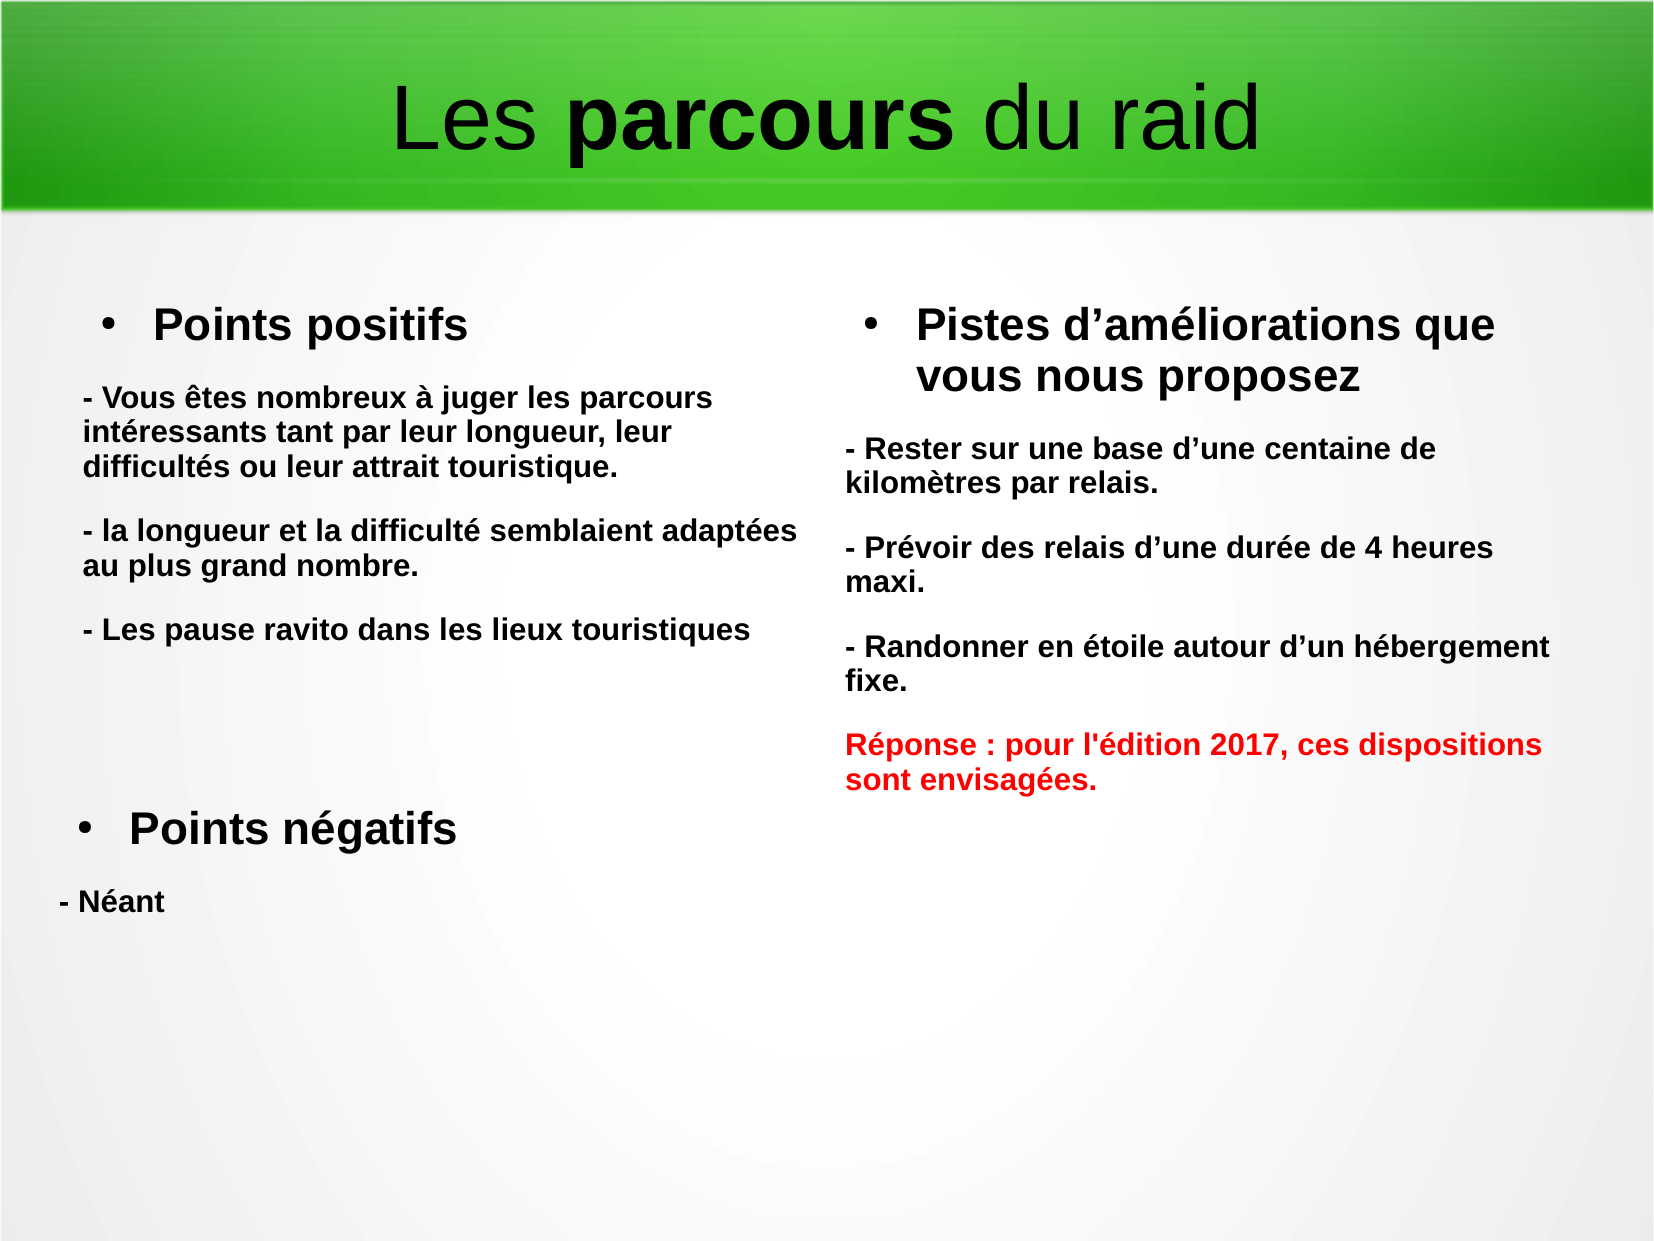

# Les parcours du raid
Points positifs
- Vous êtes nombreux à juger les parcours intéressants tant par leur longueur, leur difficultés ou leur attrait touristique.
- la longueur et la difficulté semblaient adaptées au plus grand nombre.
- Les pause ravito dans les lieux touristiques
Pistes d’améliorations que vous nous proposez
- Rester sur une base d’une centaine de kilomètres par relais.
- Prévoir des relais d’une durée de 4 heures maxi.
- Randonner en étoile autour d’un hébergement fixe.
Réponse : pour l'édition 2017, ces dispositions sont envisagées.
Points négatifs
- Néant